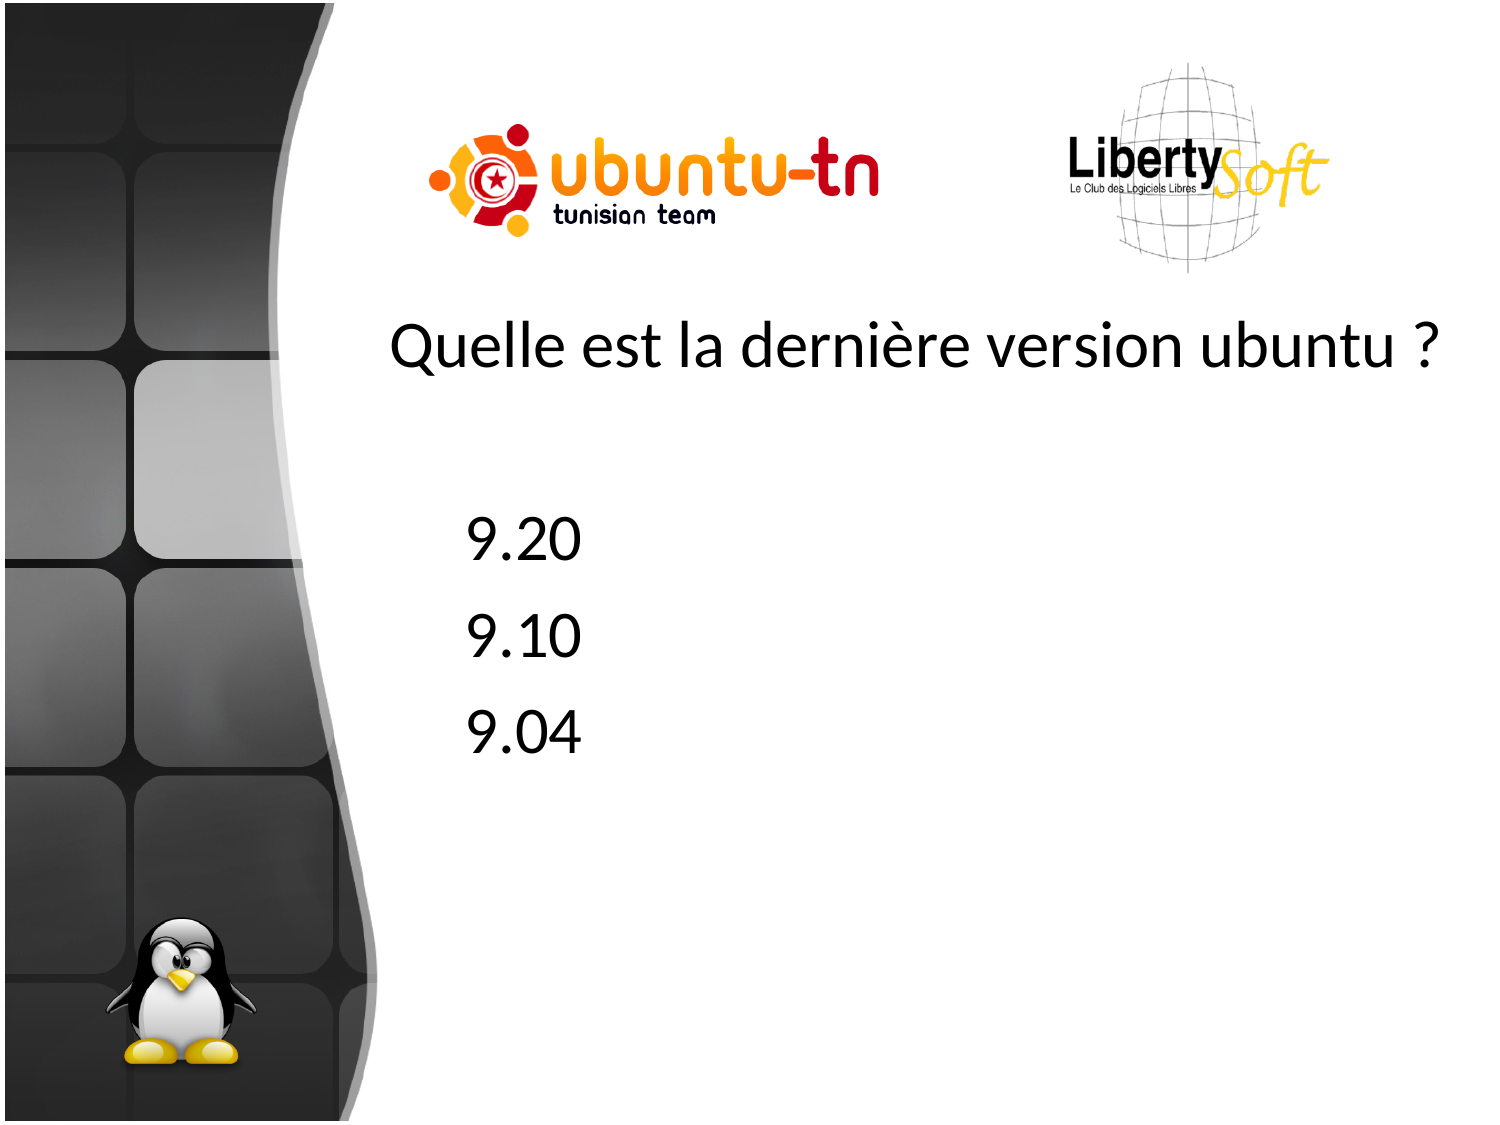

#
Quelle est la dernière version ubuntu ?
9.20
9.10
9.04